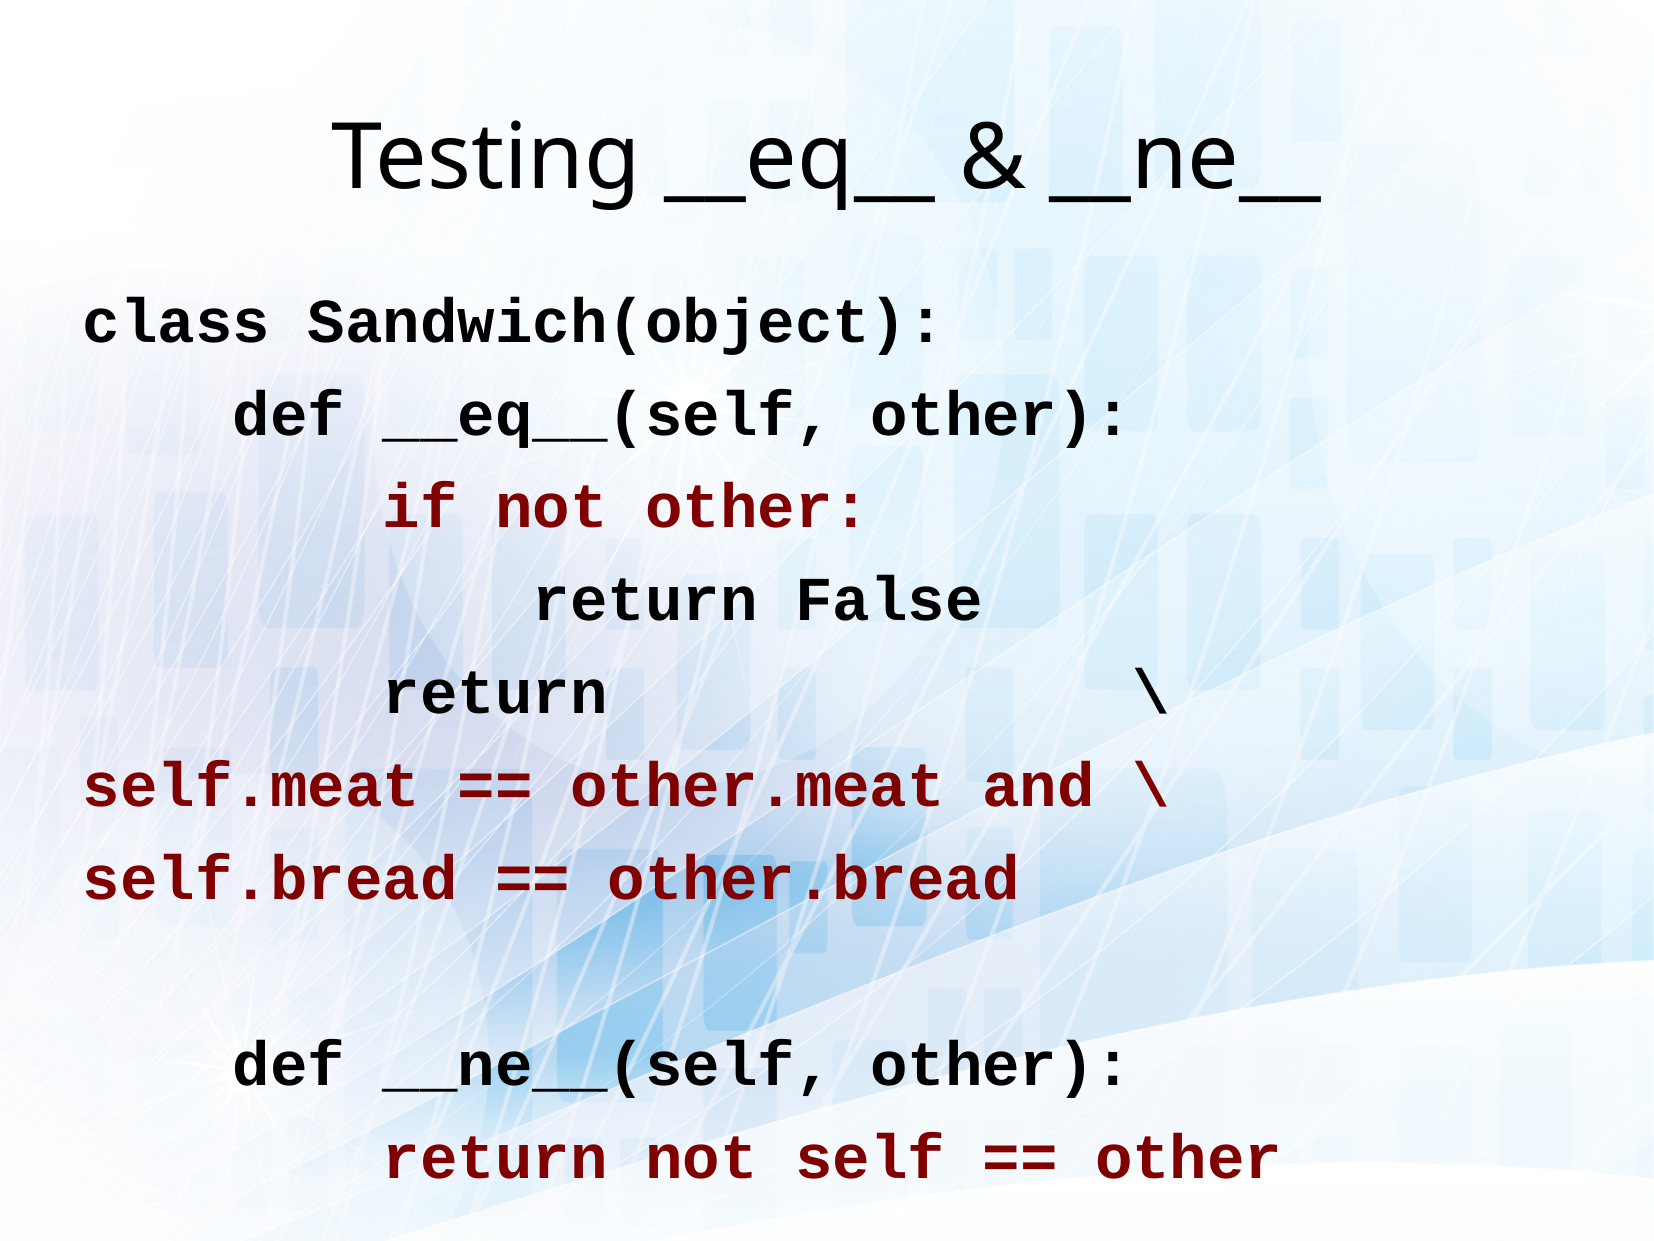

# Testing __eq__ & __ne__
class Sandwich(object):
 def __eq__(self, other):
 if not other:
 return False
 return \
self.meat == other.meat and \
self.bread == other.bread
 def __ne__(self, other):
 return not self == other